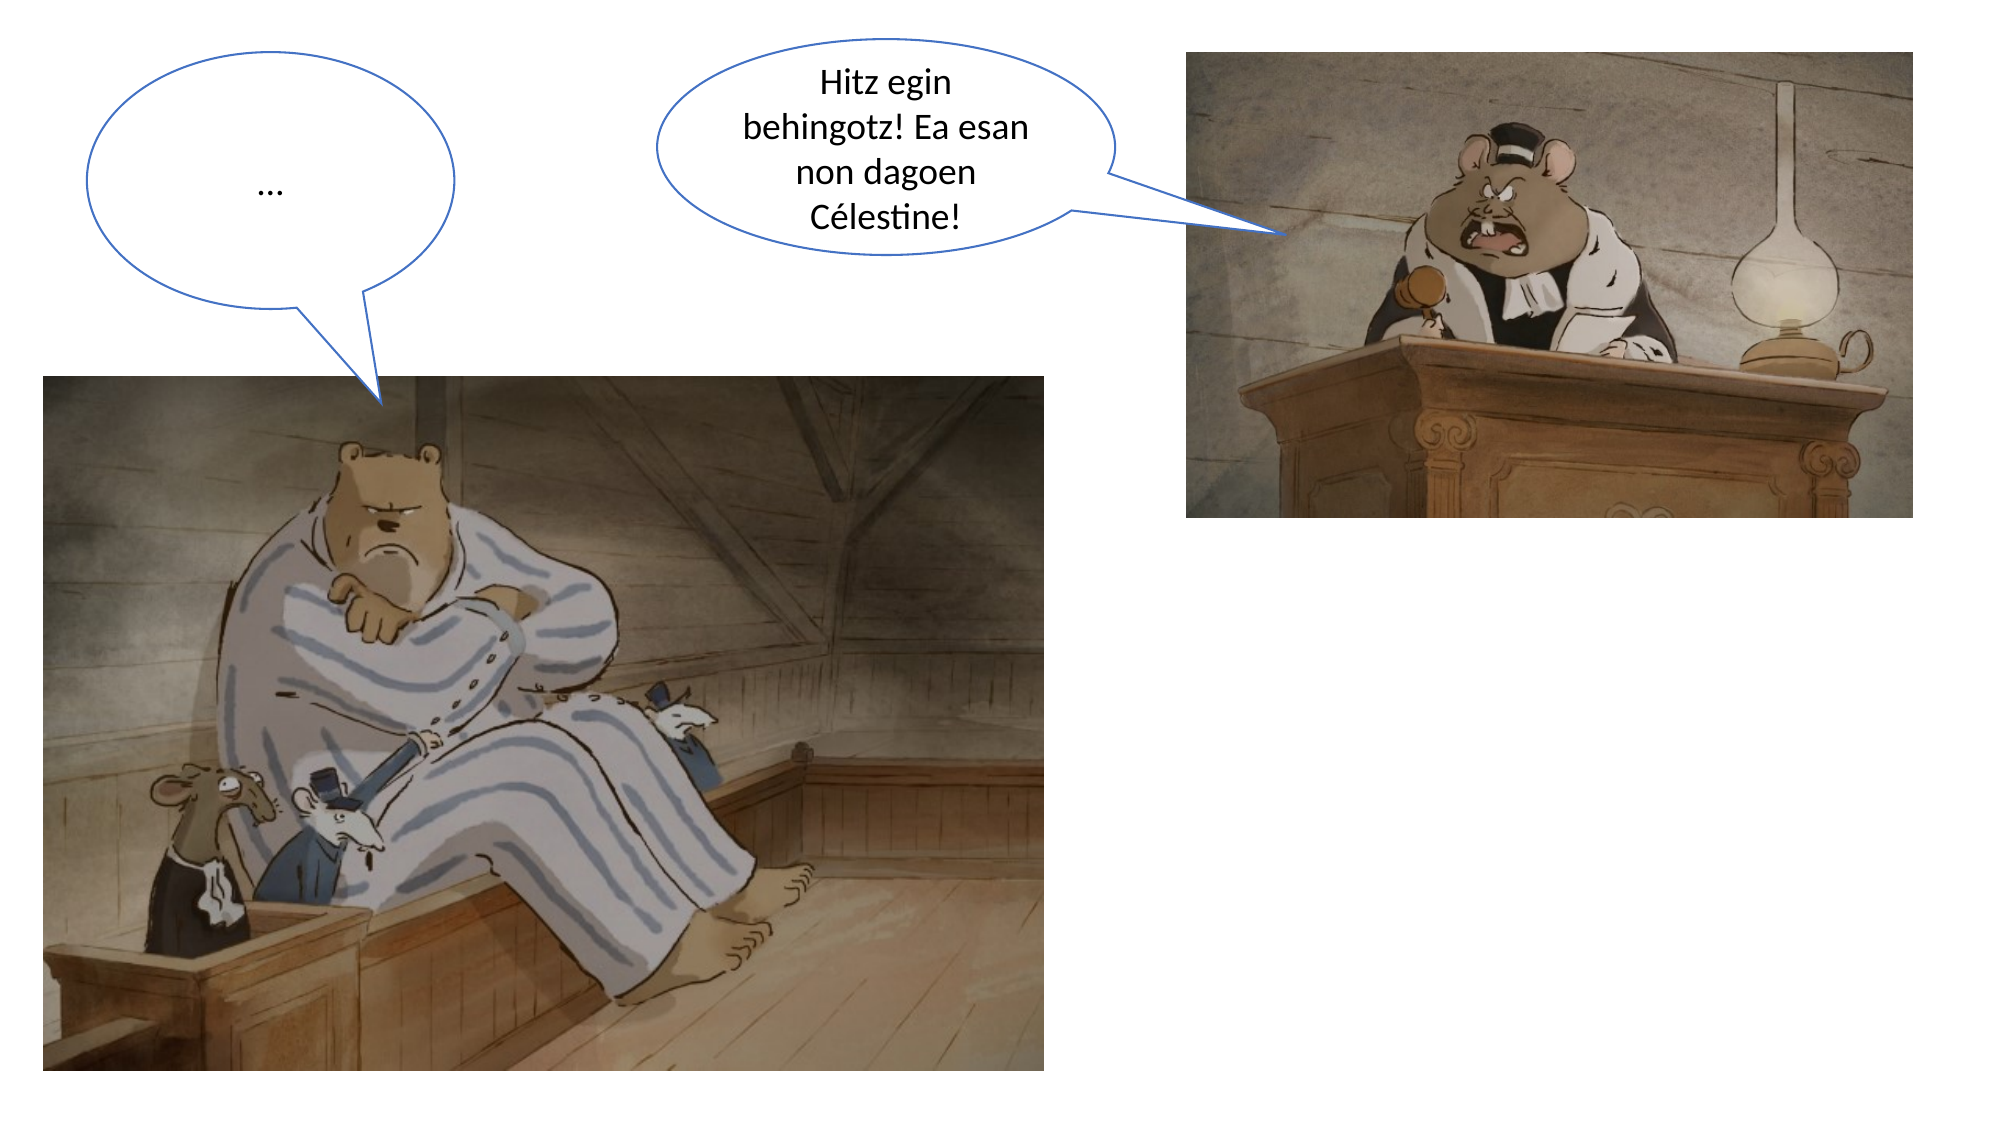

Hitz egin behingotz! Ea esan non dagoen Célestine!
…